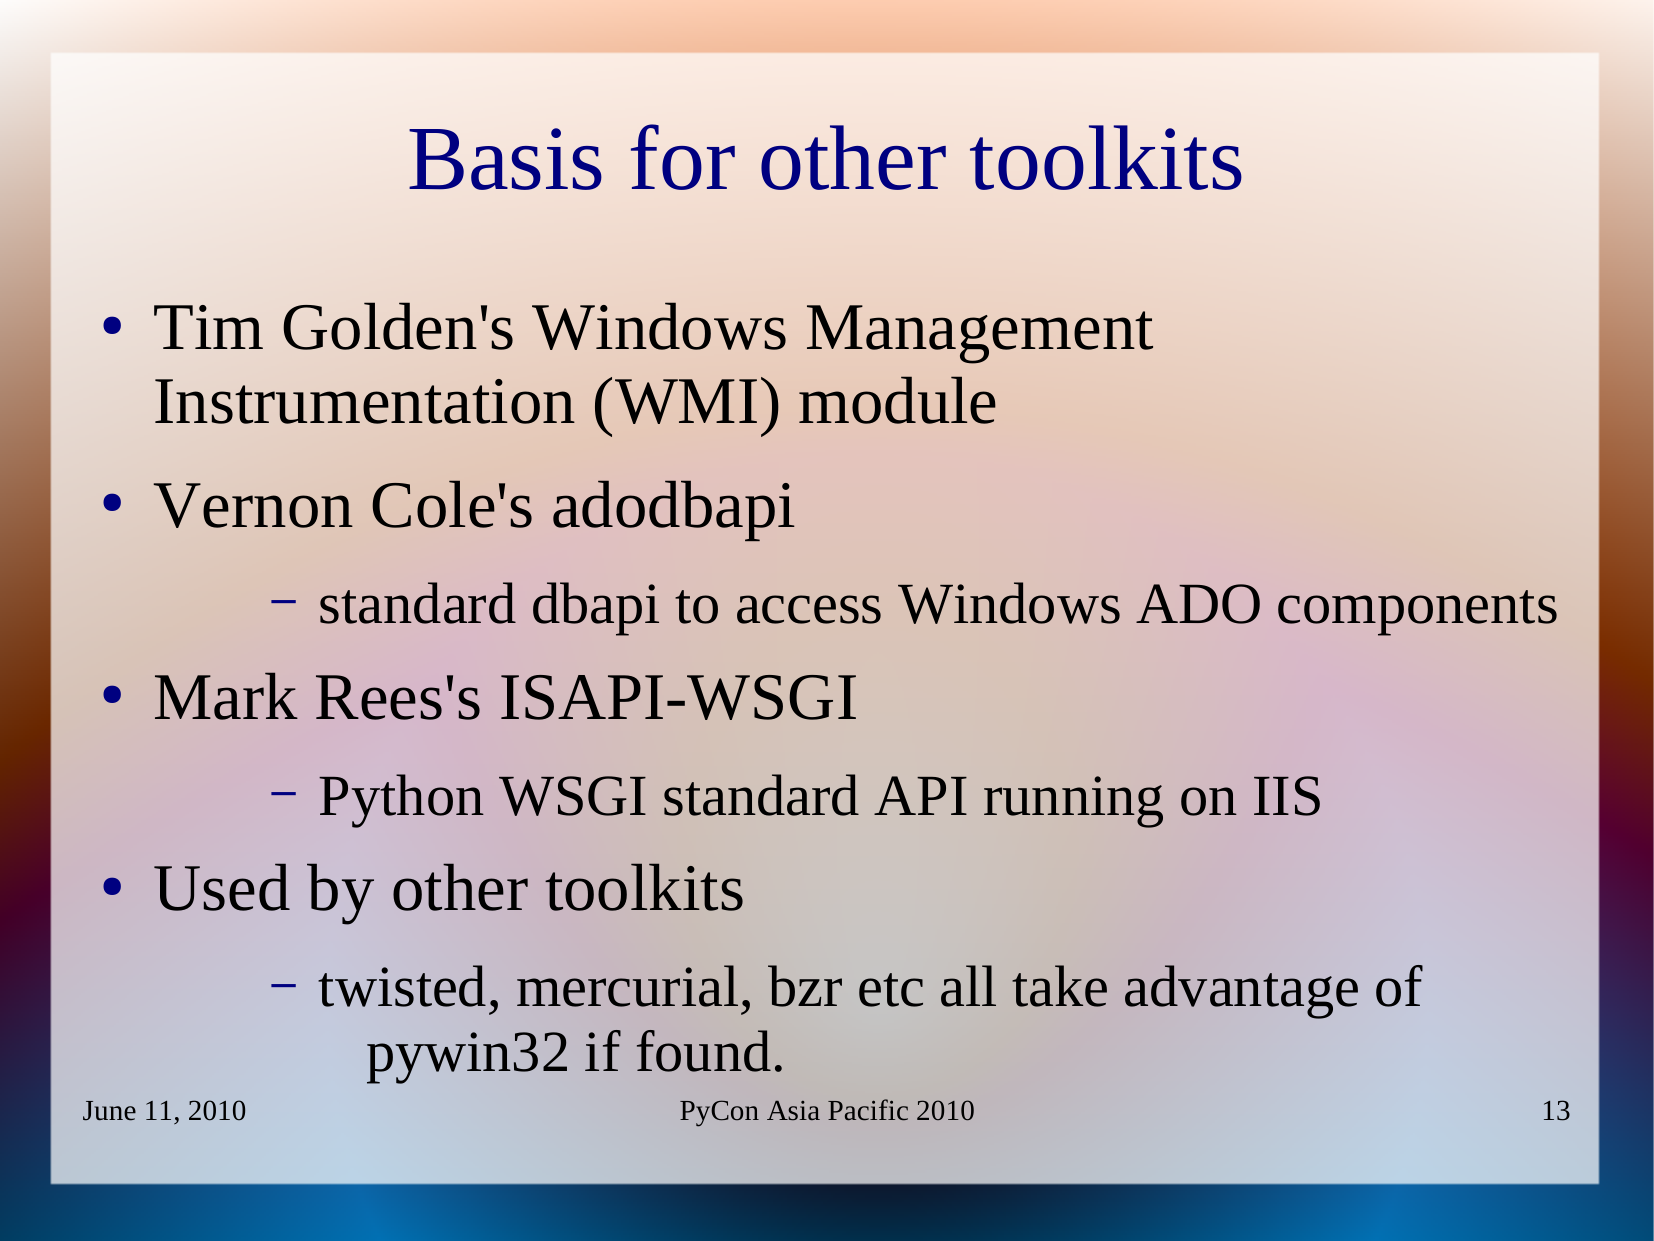

# Basis for other toolkits
Tim Golden's Windows Management Instrumentation (WMI) module
Vernon Cole's adodbapi
standard dbapi to access Windows ADO components
Mark Rees's ISAPI-WSGI
Python WSGI standard API running on IIS
Used by other toolkits
twisted, mercurial, bzr etc all take advantage of pywin32 if found.
June 11, 2010
PyCon Asia Pacific 2010
13